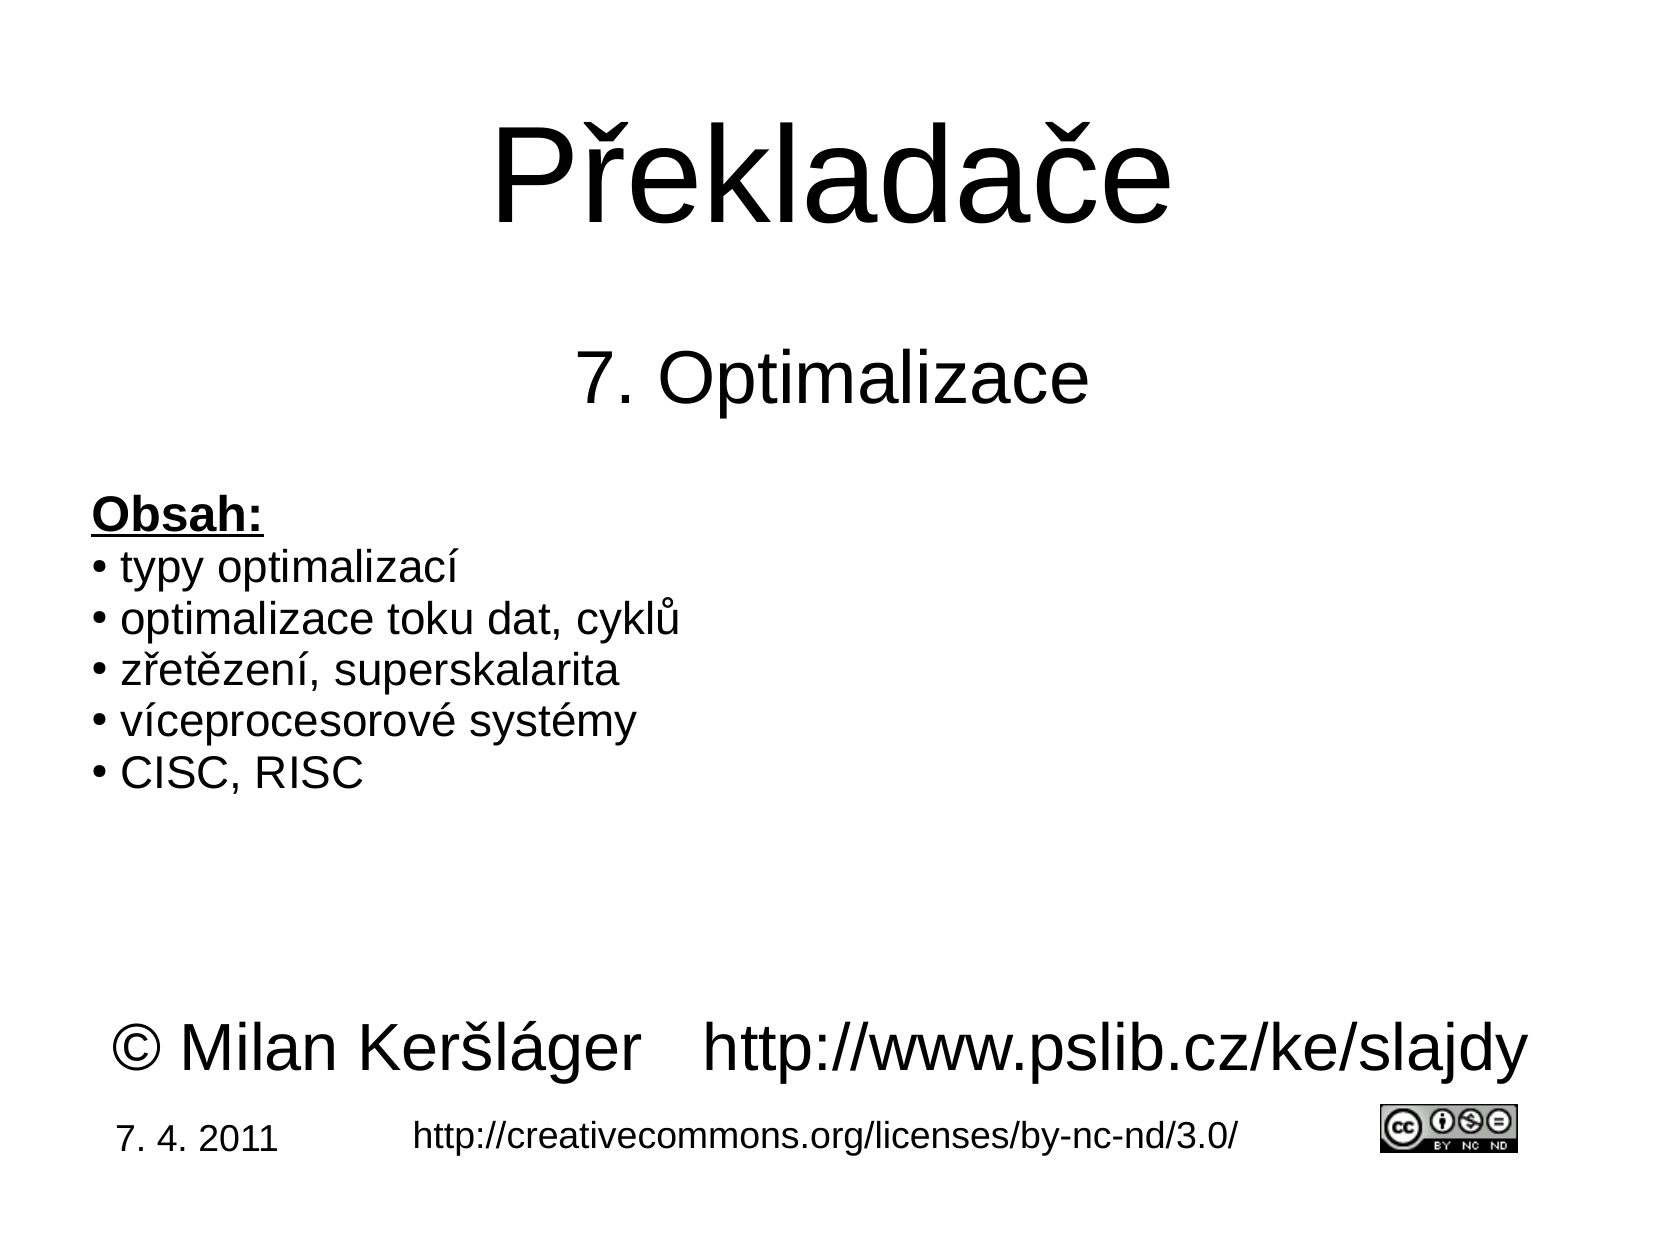

# Překladače 7. Optimalizace
Obsah:
 typy optimalizací
 optimalizace toku dat, cyklů
 zřetězení, superskalarita
 víceprocesorové systémy
 CISC, RISC
© Milan Keršláger	http://www.pslib.cz/ke/slajdy
http://creativecommons.org/licenses/by-nc-nd/3.0/
7. 4. 2011